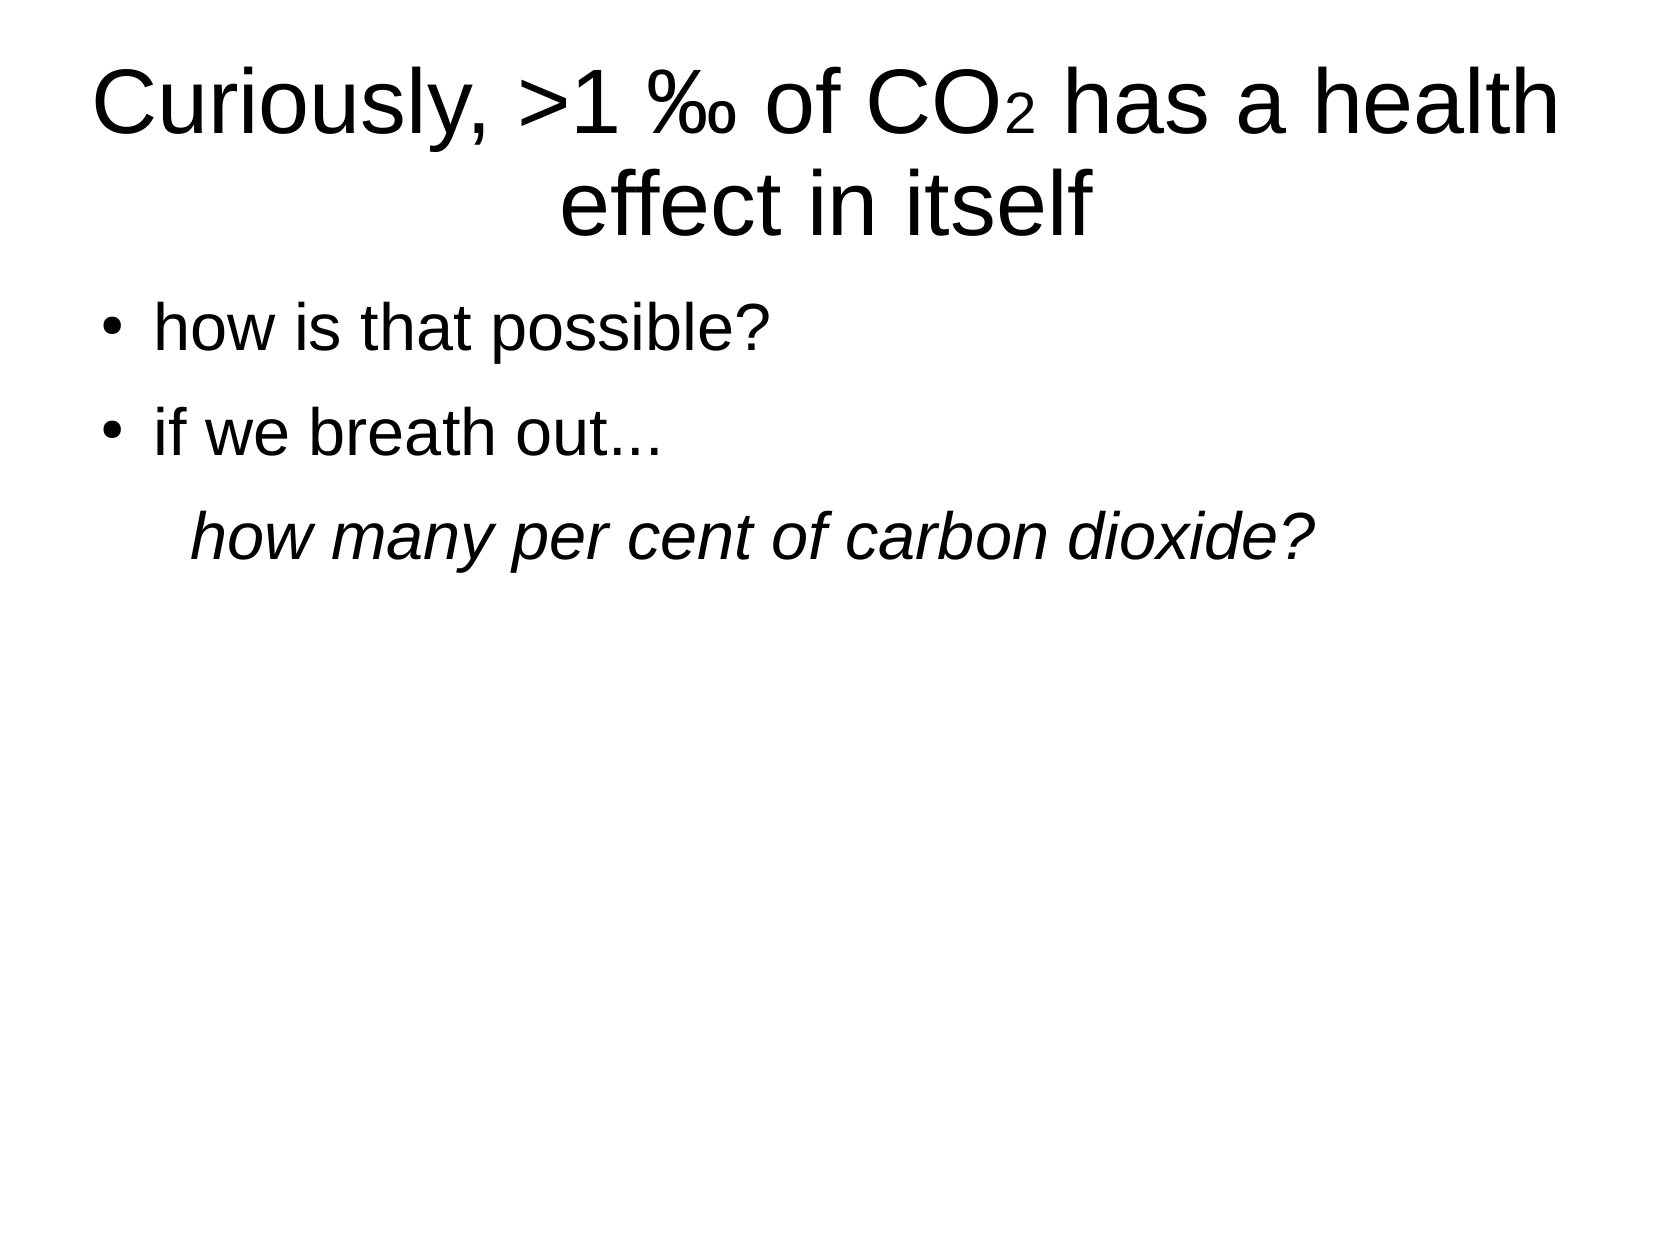

# Curiously, >1 ‰ of CO2 has a health effect in itself
how is that possible?
if we breath out...
 how many per cent of carbon dioxide?